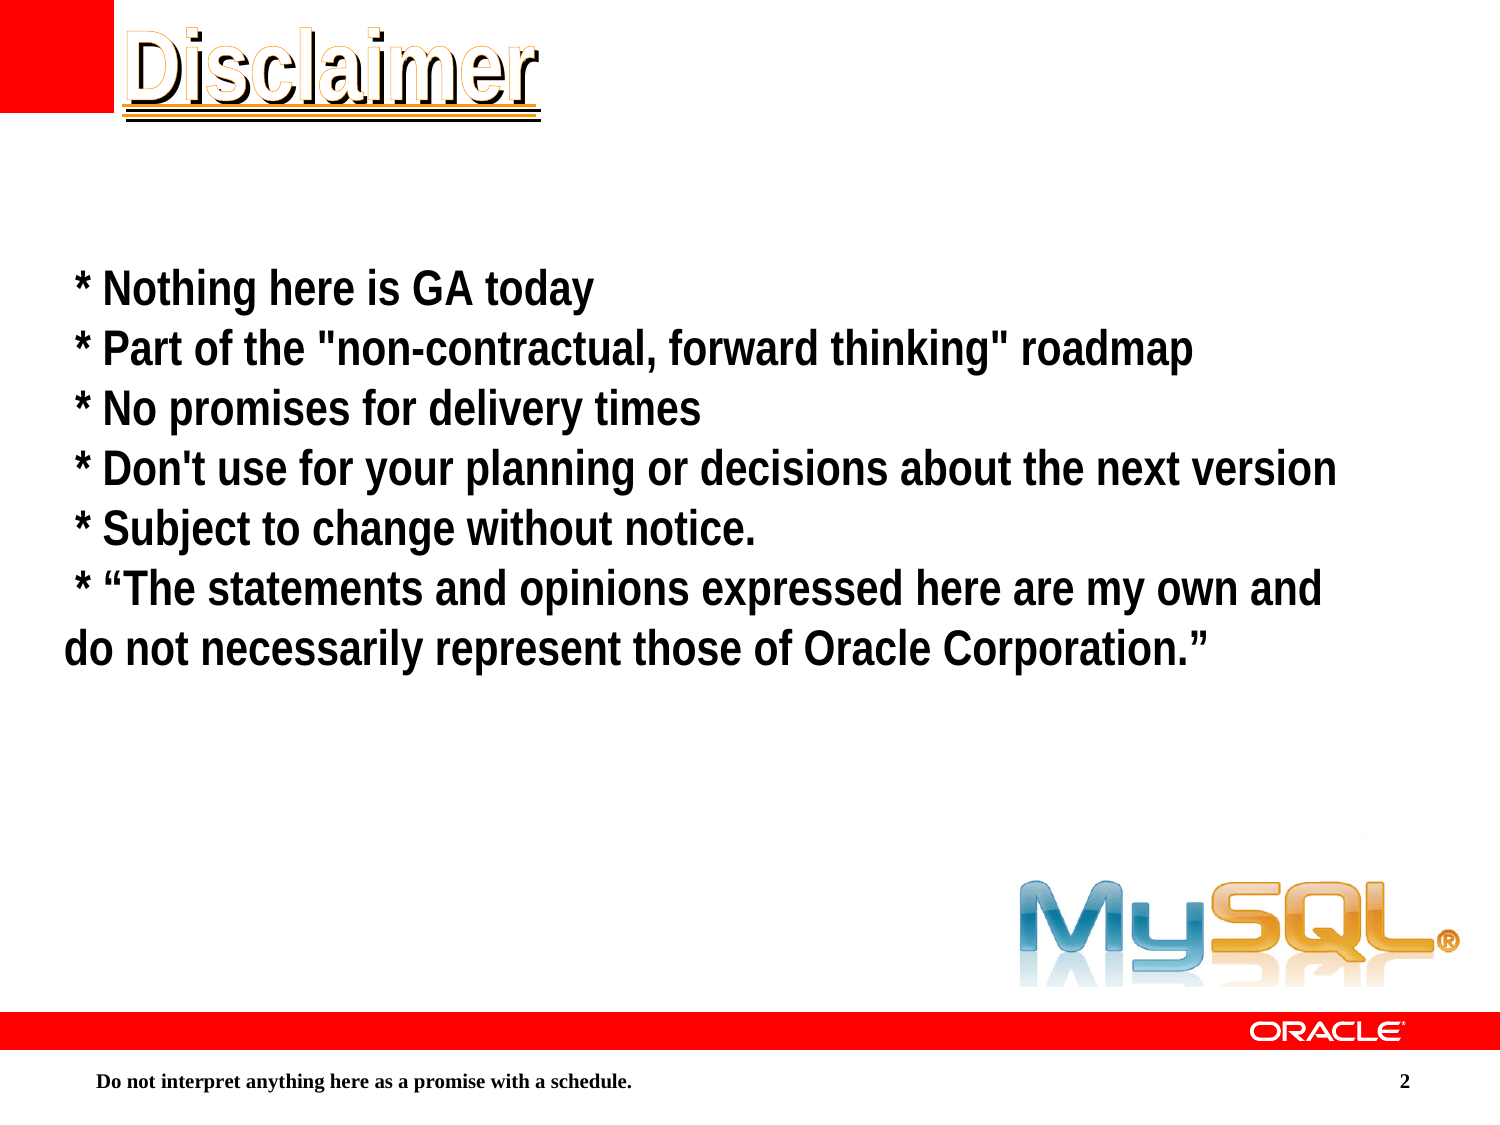

Disclaimer
 * Nothing here is GA today
 * Part of the "non-contractual, forward thinking" roadmap
 * No promises for delivery times
 * Don't use for your planning or decisions about the next version
 * Subject to change without notice.
 * “The statements and opinions expressed here are my own and
 do not necessarily represent those of Oracle Corporation.”